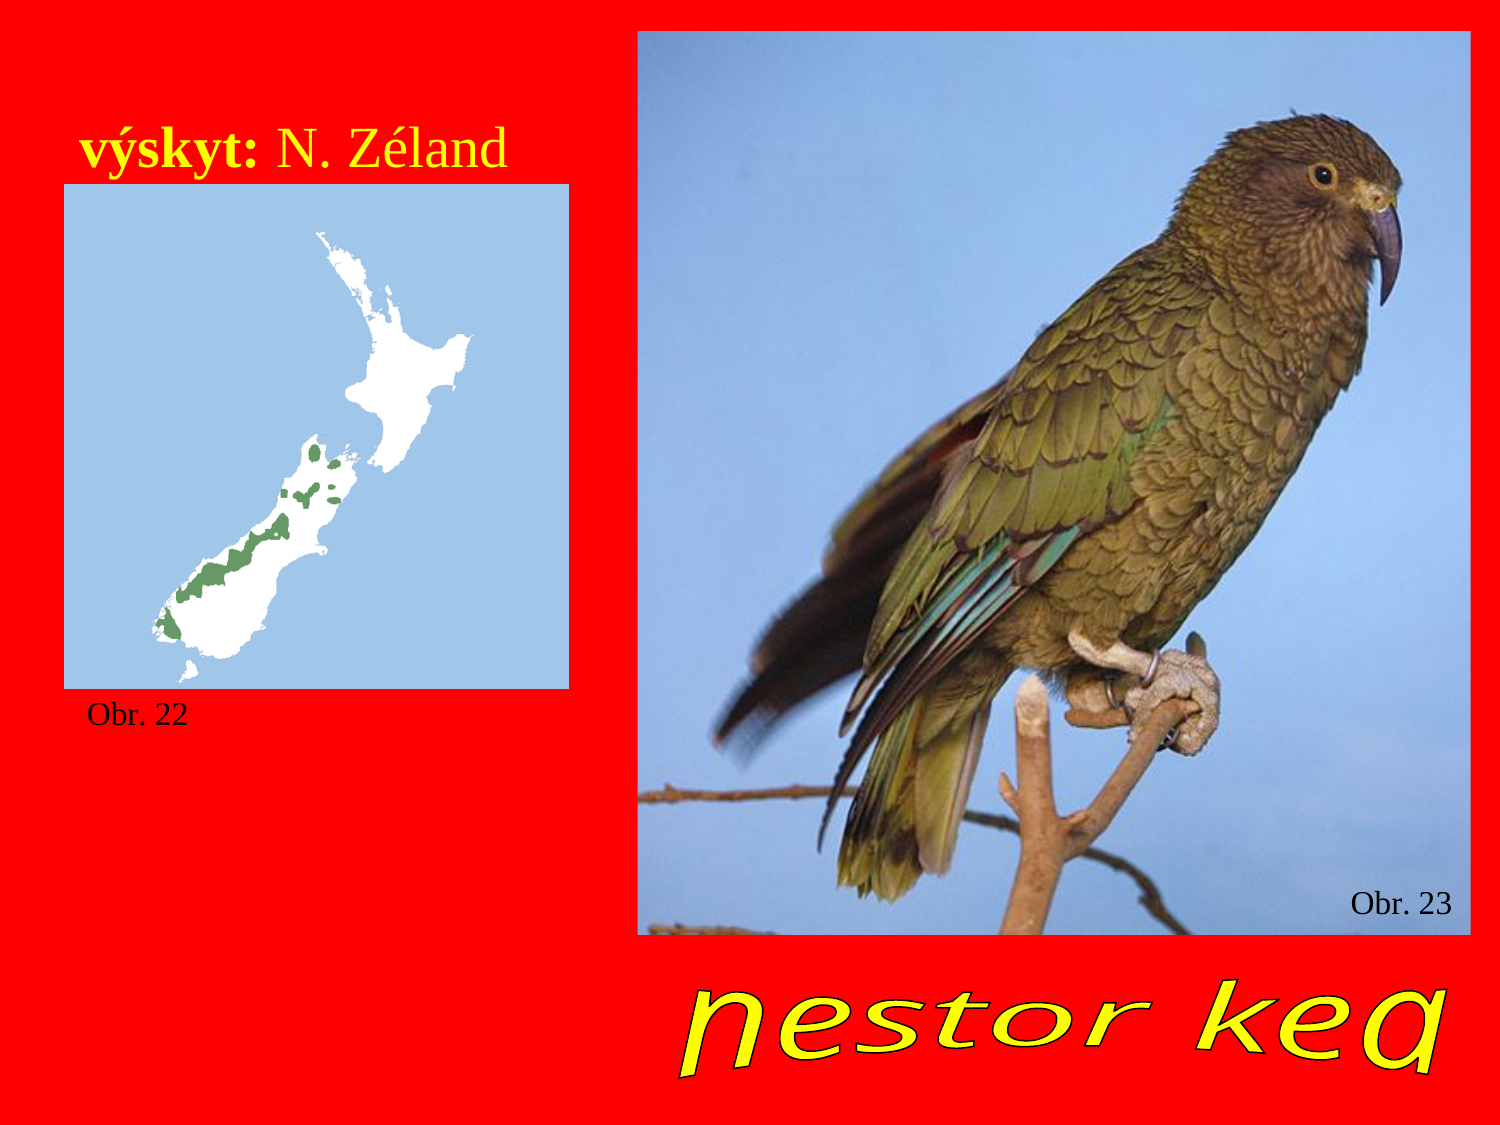

výskyt: N. Zéland
 Obr. 22
 Obr. 23
nestor kea